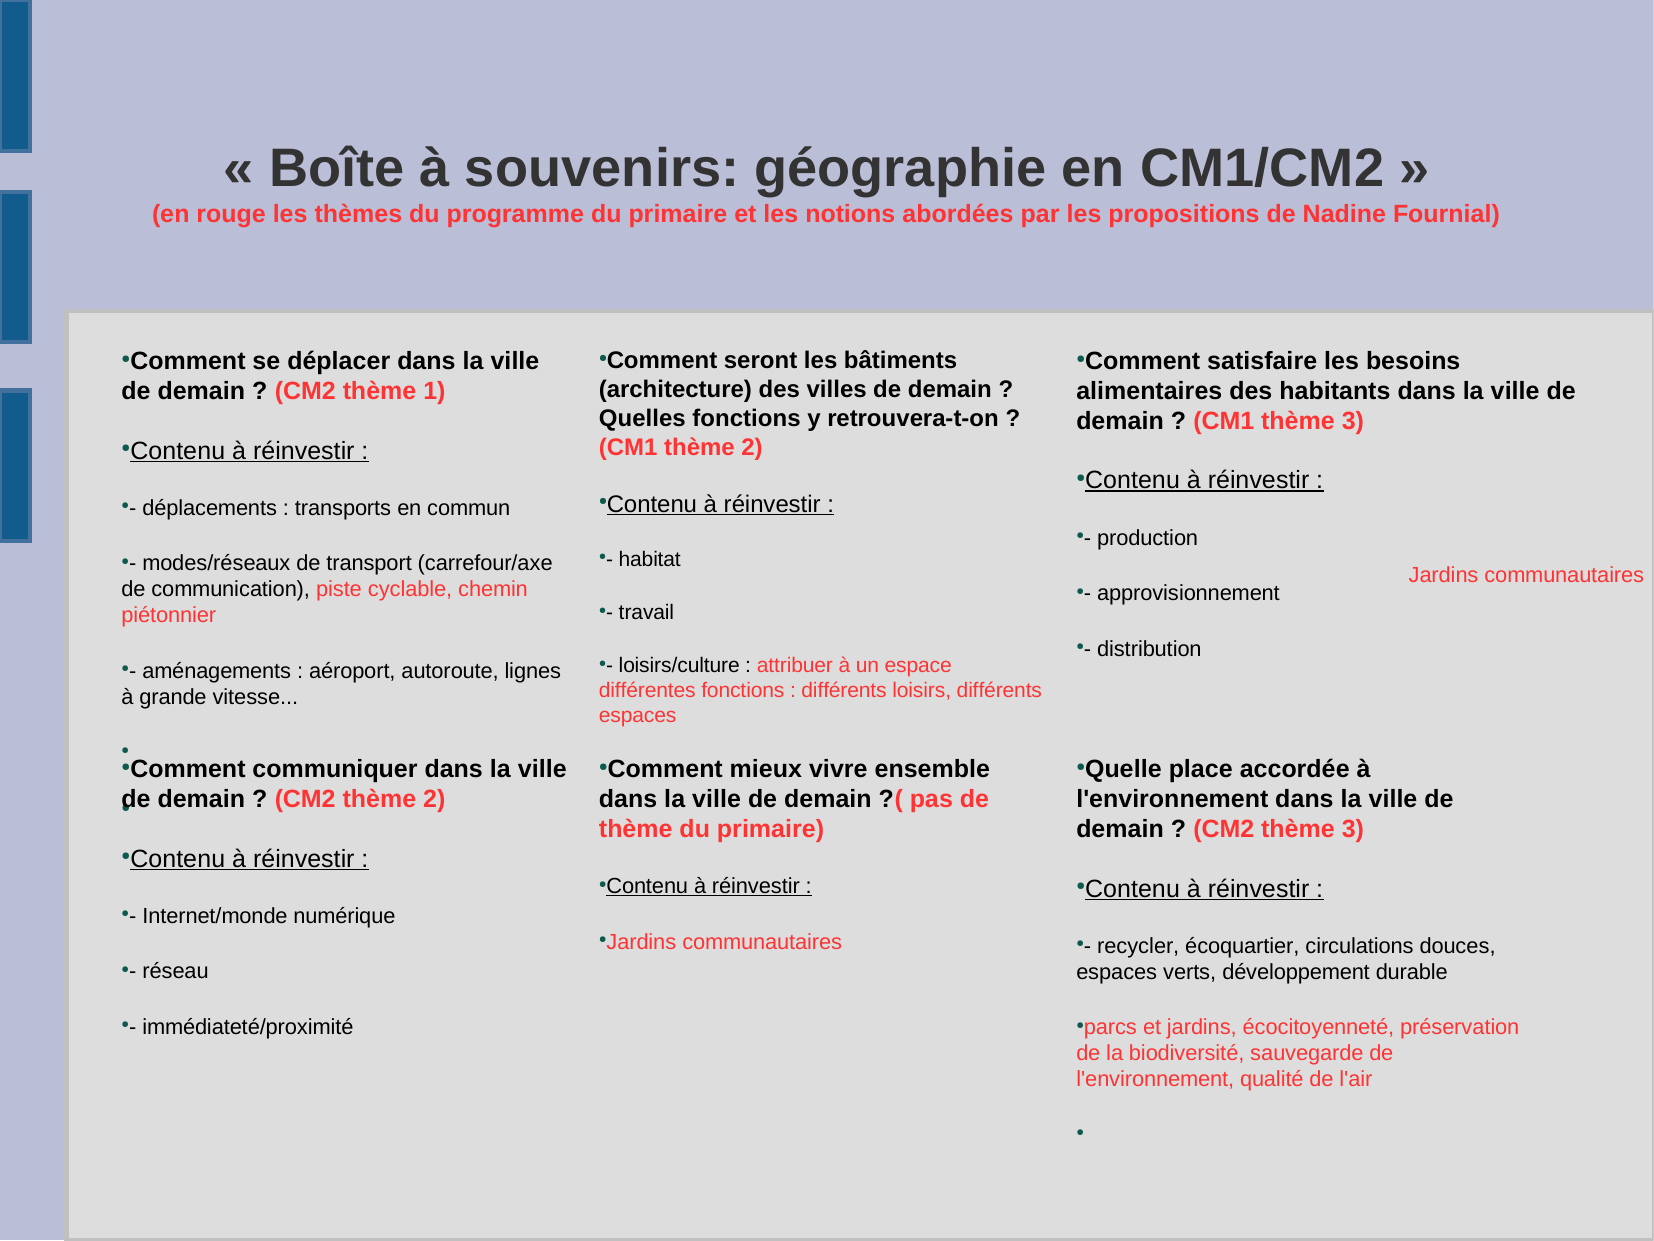

# « Boîte à souvenirs: géographie en CM1/CM2 » (en rouge les thèmes du programme du primaire et les notions abordées par les propositions de Nadine Fournial)
Comment se déplacer dans la ville de demain ? (CM2 thème 1)
Contenu à réinvestir :
- déplacements : transports en commun
- modes/réseaux de transport (carrefour/axe de communication), piste cyclable, chemin piétonnier
- aménagements : aéroport, autoroute, lignes à grande vitesse...
Comment seront les bâtiments (architecture) des villes de demain ? Quelles fonctions y retrouvera-t-on ? (CM1 thème 2)
Contenu à réinvestir :
- habitat
- travail
- loisirs/culture : attribuer à un espace différentes fonctions : différents loisirs, différents espaces
Comment satisfaire les besoins alimentaires des habitants dans la ville de demain ? (CM1 thème 3)
Contenu à réinvestir :
- production
- approvisionnement
- distribution
Jardins communautaires
Comment communiquer dans la ville de demain ? (CM2 thème 2)
Contenu à réinvestir :
- Internet/monde numérique
- réseau
- immédiateté/proximité
Comment mieux vivre ensemble dans la ville de demain ?( pas de thème du primaire)
Contenu à réinvestir :
Jardins communautaires
Quelle place accordée à l'environnement dans la ville de demain ? (CM2 thème 3)
Contenu à réinvestir :
- recycler, écoquartier, circulations douces, espaces verts, développement durable
parcs et jardins, écocitoyenneté, préservation de la biodiversité, sauvegarde de l'environnement, qualité de l'air